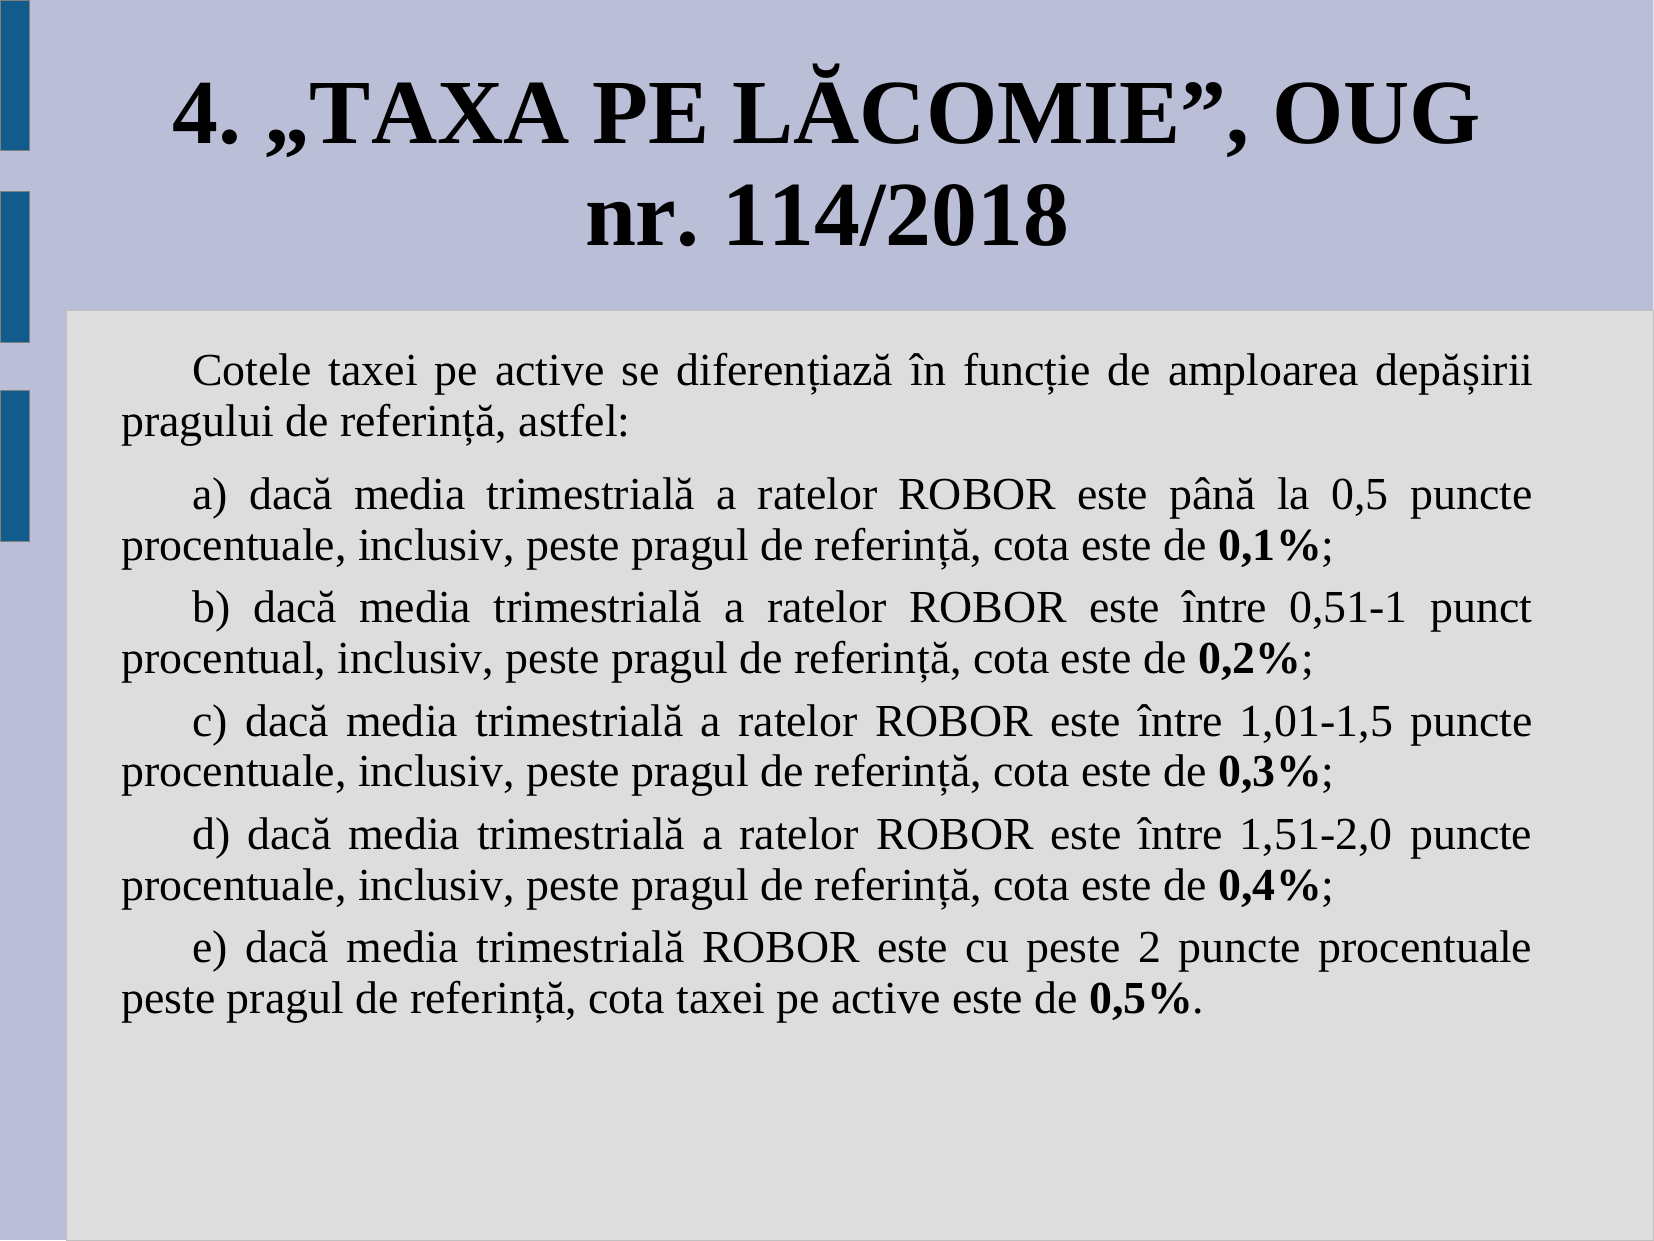

4. „TAXA PE LĂCOMIE”, OUG nr. 114/2018
# Cotele taxei pe active se diferențiază în funcție de amploarea depășirii pragului de referință, astfel:
a) dacă media trimestrială a ratelor ROBOR este până la 0,5 puncte procentuale, inclusiv, peste pragul de referință, cota este de 0,1%;
b) dacă media trimestrială a ratelor ROBOR este între 0,51-1 punct procentual, inclusiv, peste pragul de referință, cota este de 0,2%;
c) dacă media trimestrială a ratelor ROBOR este între 1,01-1,5 puncte procentuale, inclusiv, peste pragul de referință, cota este de 0,3%;
d) dacă media trimestrială a ratelor ROBOR este între 1,51-2,0 puncte procentuale, inclusiv, peste pragul de referință, cota este de 0,4%;
e) dacă media trimestrială ROBOR este cu peste 2 puncte procentuale peste pragul de referință, cota taxei pe active este de 0,5%.